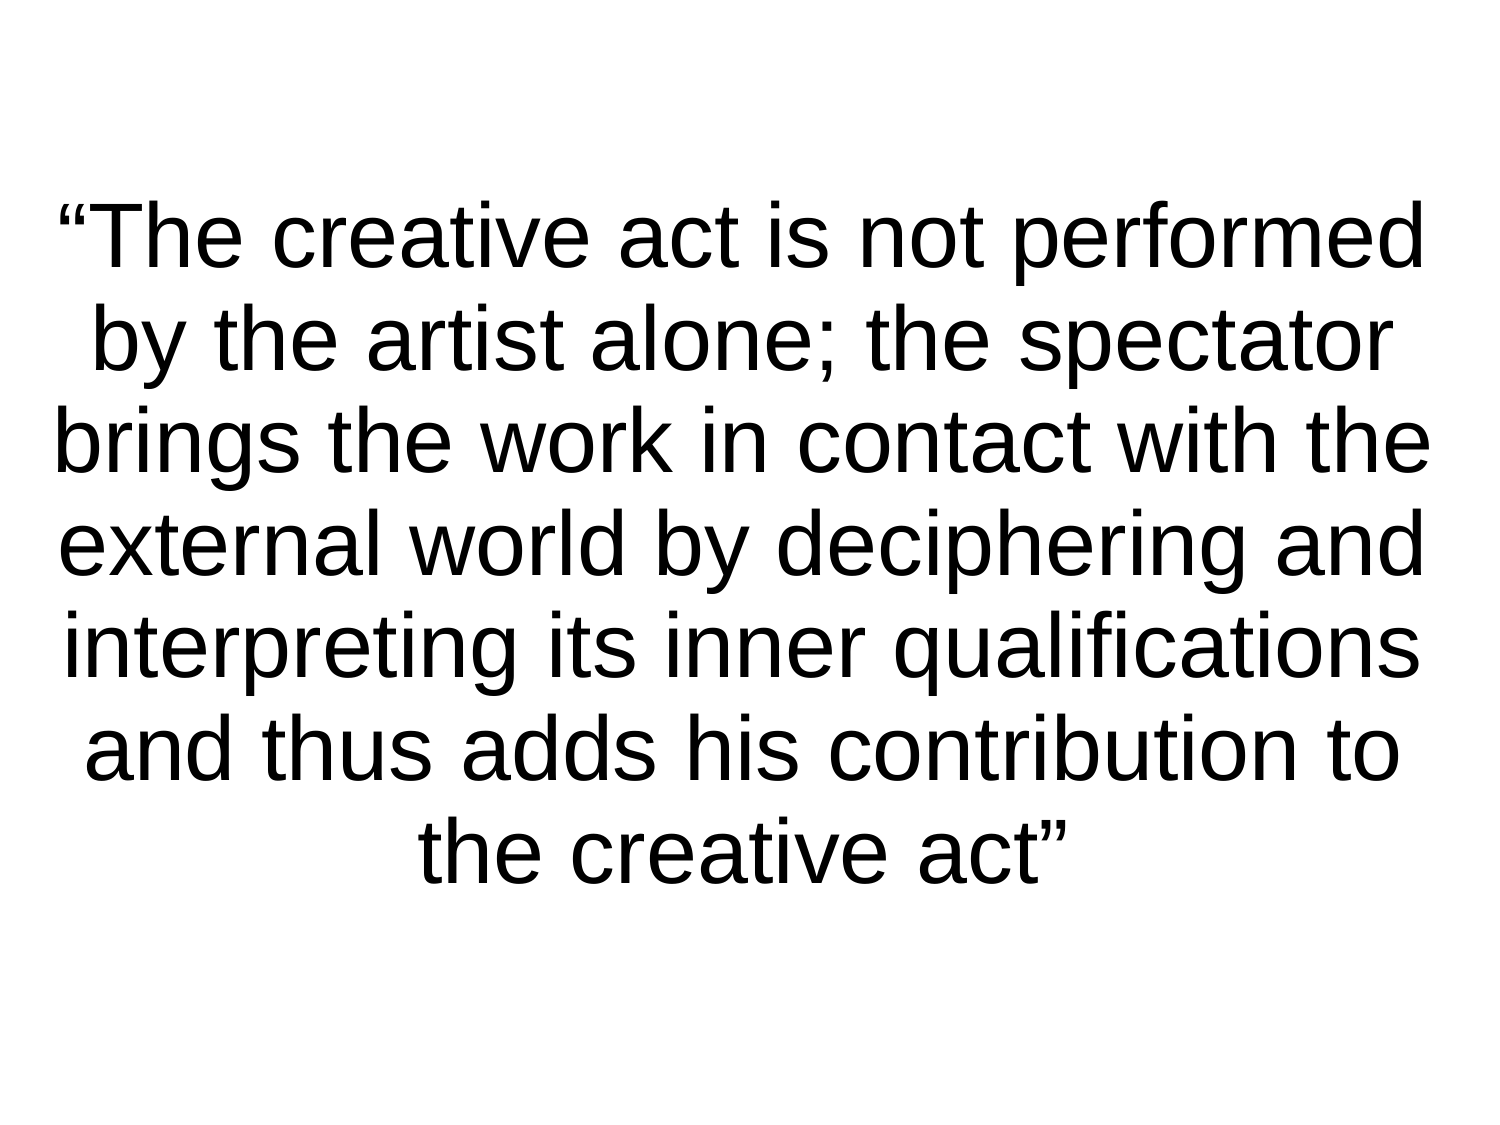

# “The creative act is not performed by the artist alone; the spectator brings the work in contact with the external world by deciphering and interpreting its inner qualifications and thus adds his contribution to the creative act”